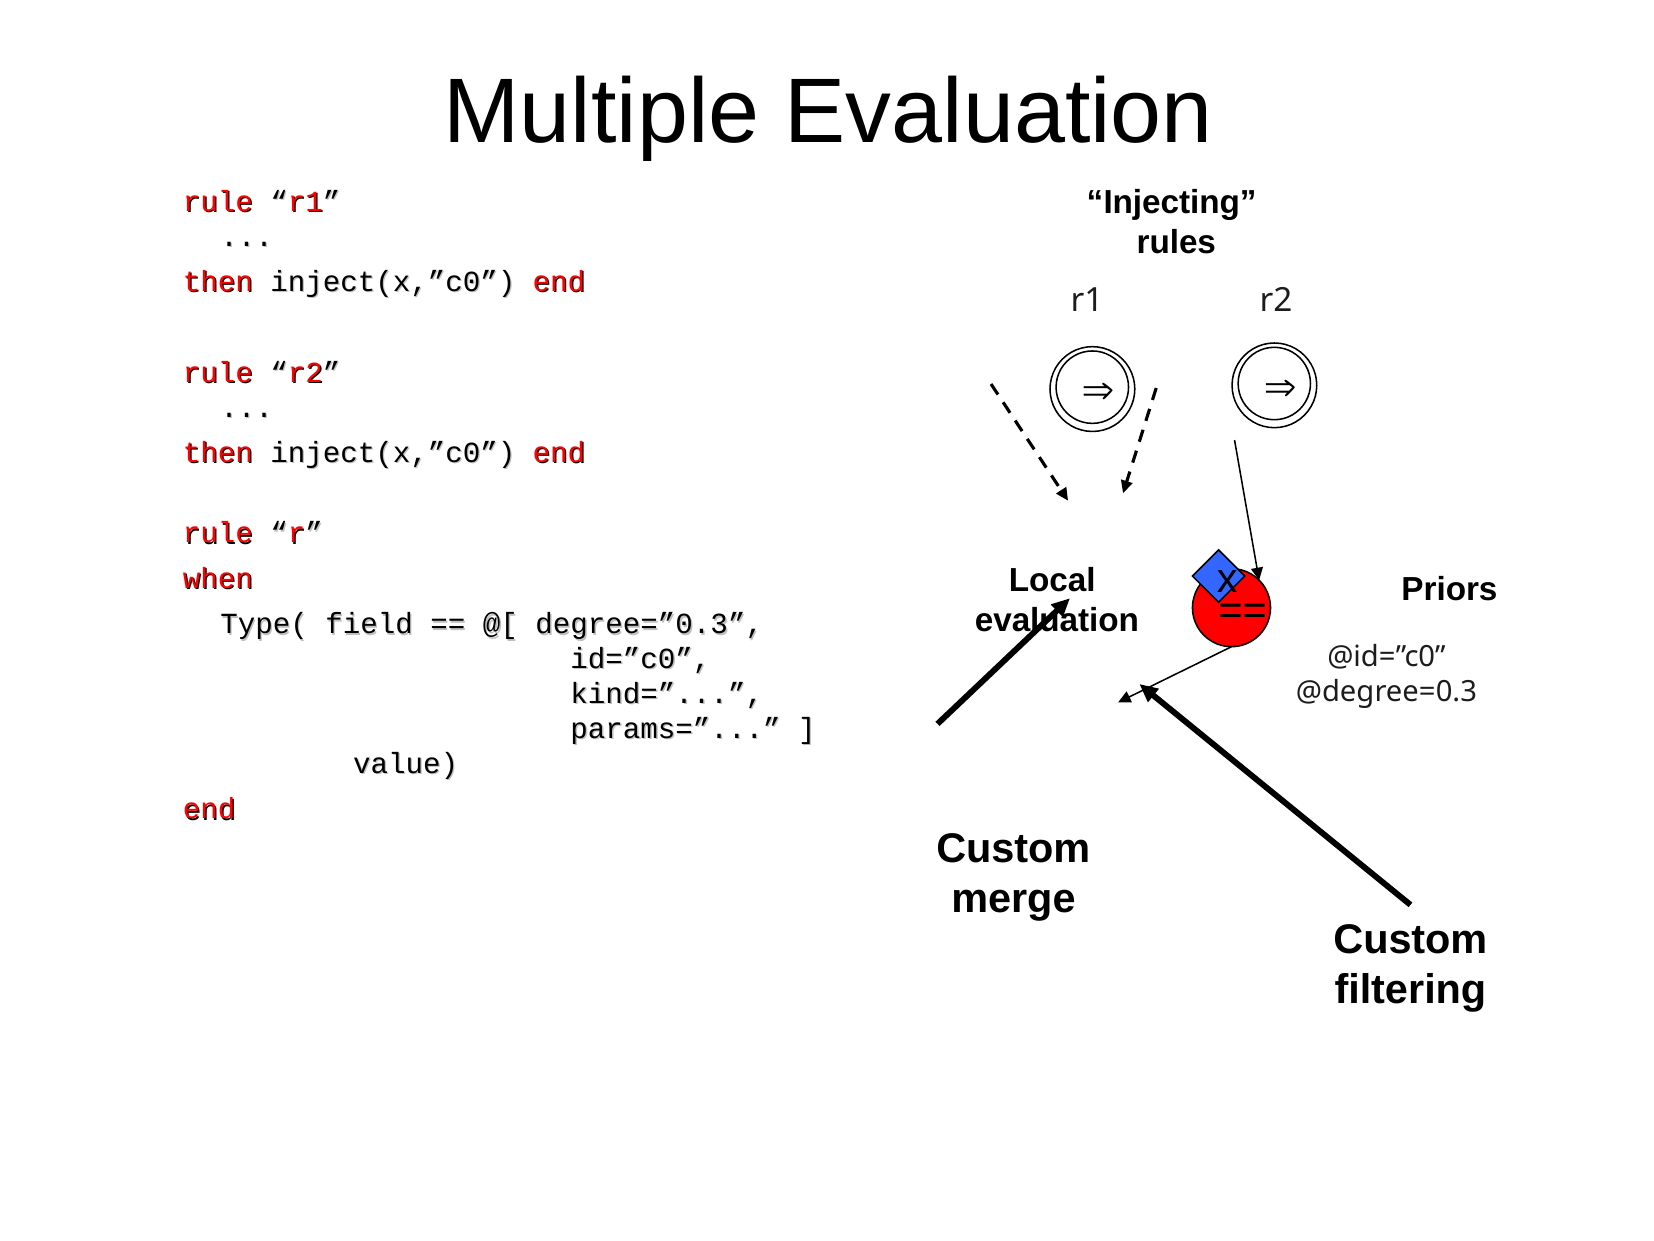

# Multiple Evaluation
“Injecting”
rules
rule “r1”
...
then inject(x,”c0”) end
rule “r2”
...
then inject(x,”c0”) end
rule “r”
when
	Type( field == @[ degree=”0.3”,
 id=”c0”,
 kind=”...”,
 params=”...” ]
	 value)
end
r1
r2


x
Local
evaluation
Priors
==
@id=”c0”
@degree=0.3
Custom
merge
Custom
filtering